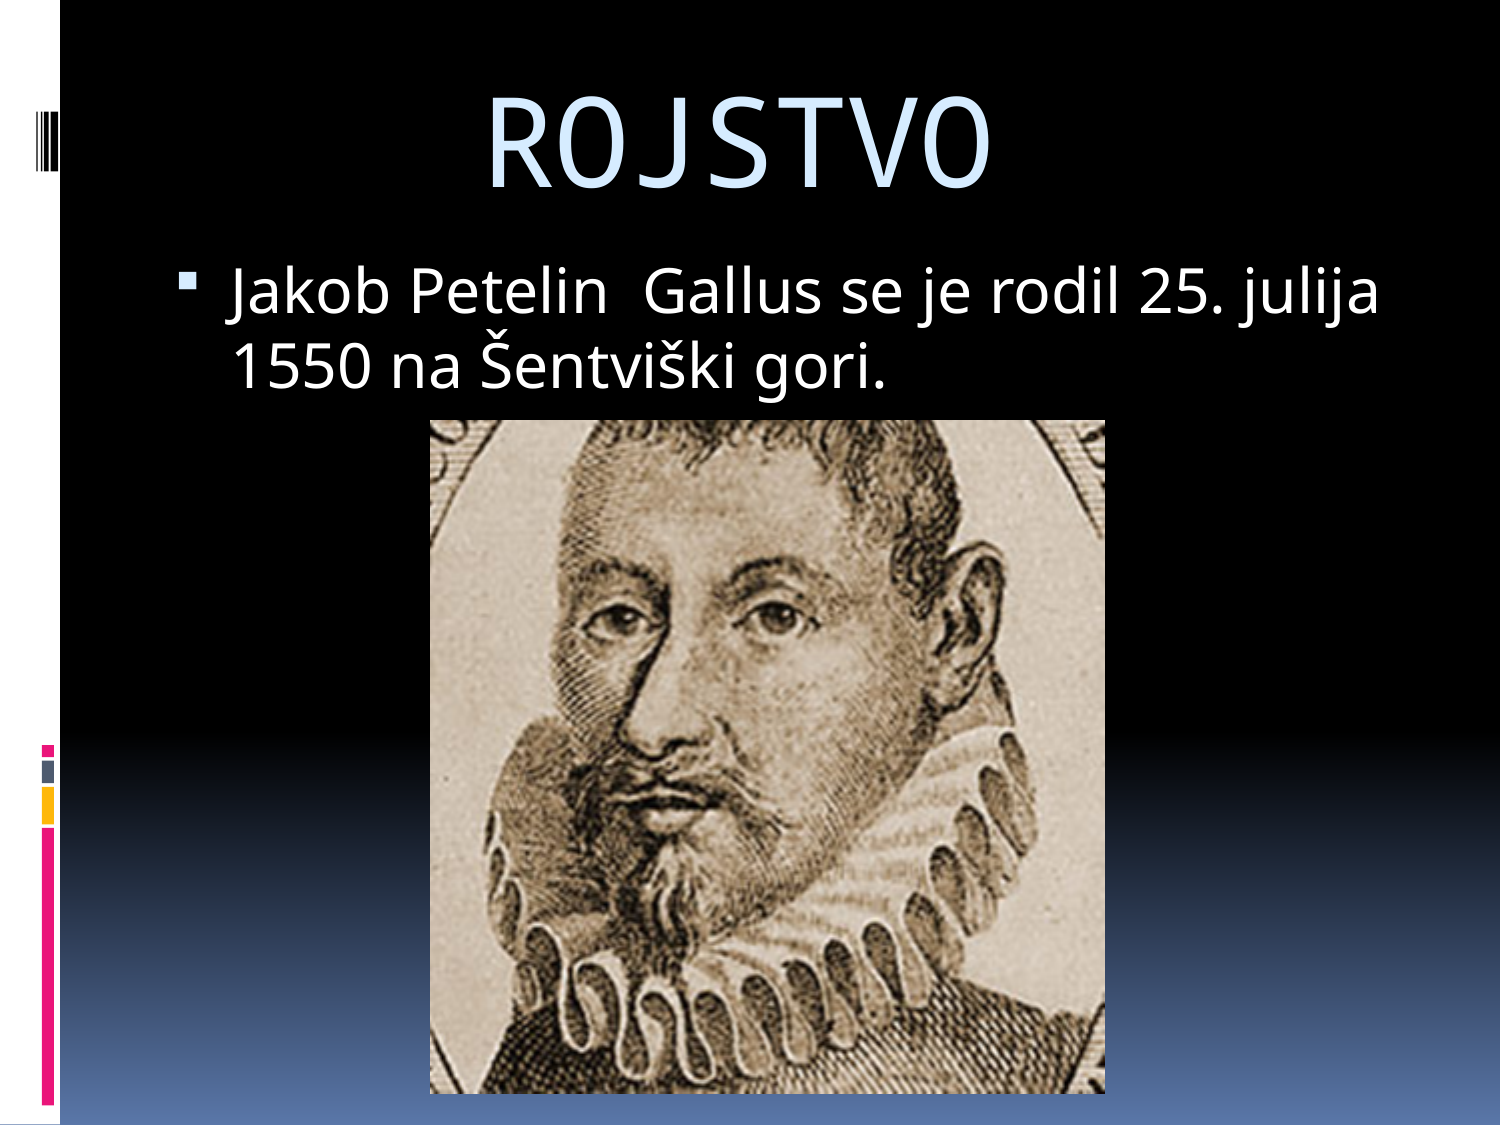

# ROJSTVO
Jakob Petelin Gallus se je rodil 25. julija 1550 na Šentviški gori.